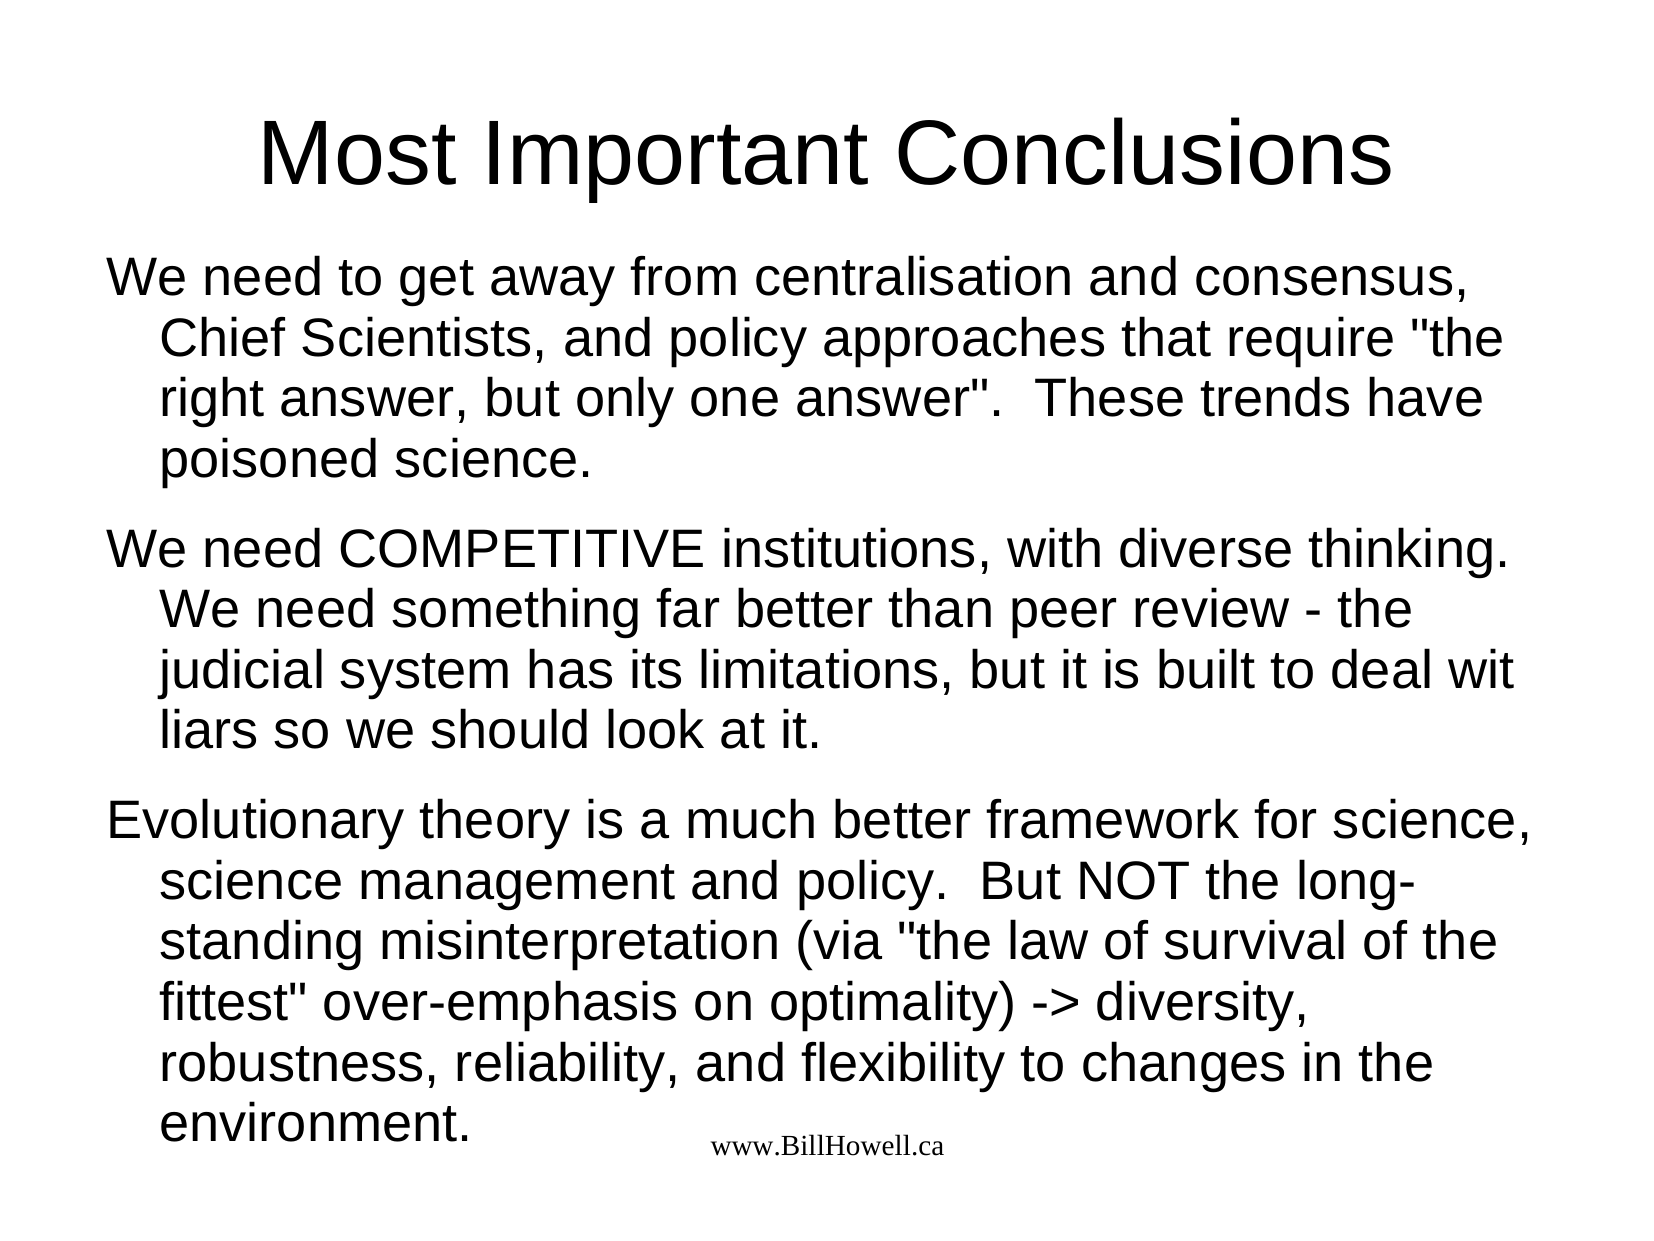

# Most Important Conclusions
We need to get away from centralisation and consensus, Chief Scientists, and policy approaches that require "the right answer, but only one answer". These trends have poisoned science.
We need COMPETITIVE institutions, with diverse thinking. We need something far better than peer review - the judicial system has its limitations, but it is built to deal wit liars so we should look at it.
Evolutionary theory is a much better framework for science, science management and policy. But NOT the long-standing misinterpretation (via "the law of survival of the fittest" over-emphasis on optimality) -> diversity, robustness, reliability, and flexibility to changes in the environment.